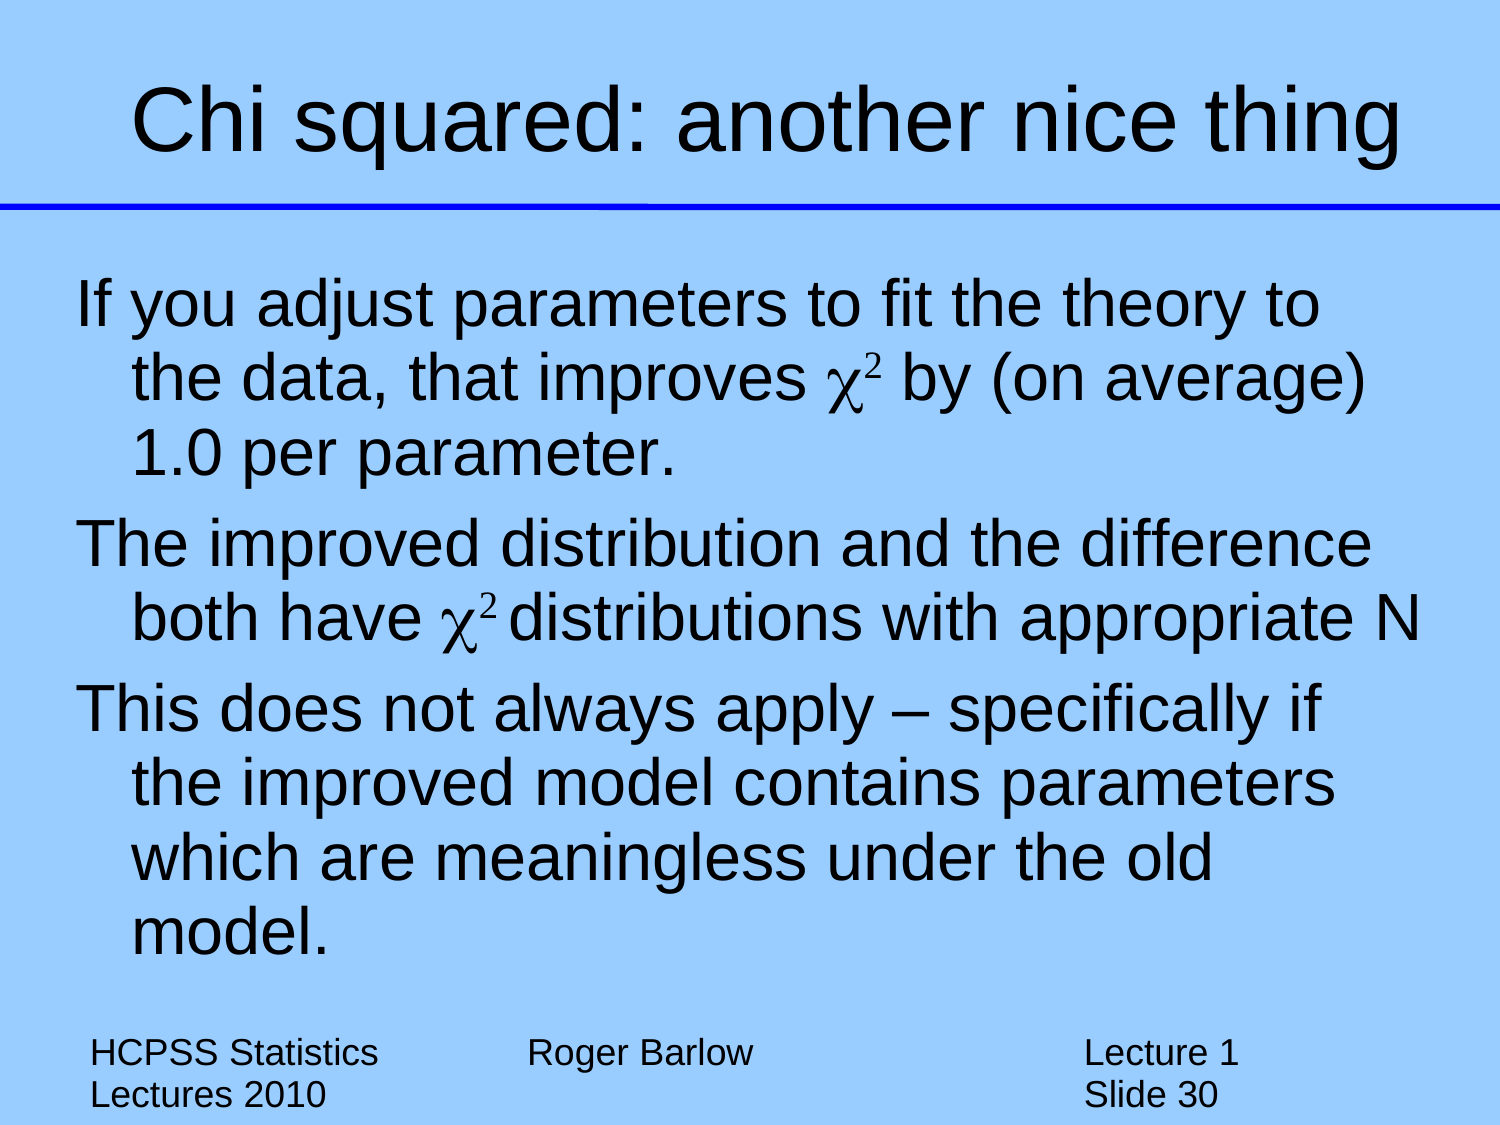

# Chi squared: another nice thing
If you adjust parameters to fit the theory to the data, that improves  by (on average) 1.0 per parameter.
The improved distribution and the difference both have  distributions with appropriate N
This does not always apply – specifically if the improved model contains parameters which are meaningless under the old model.
30